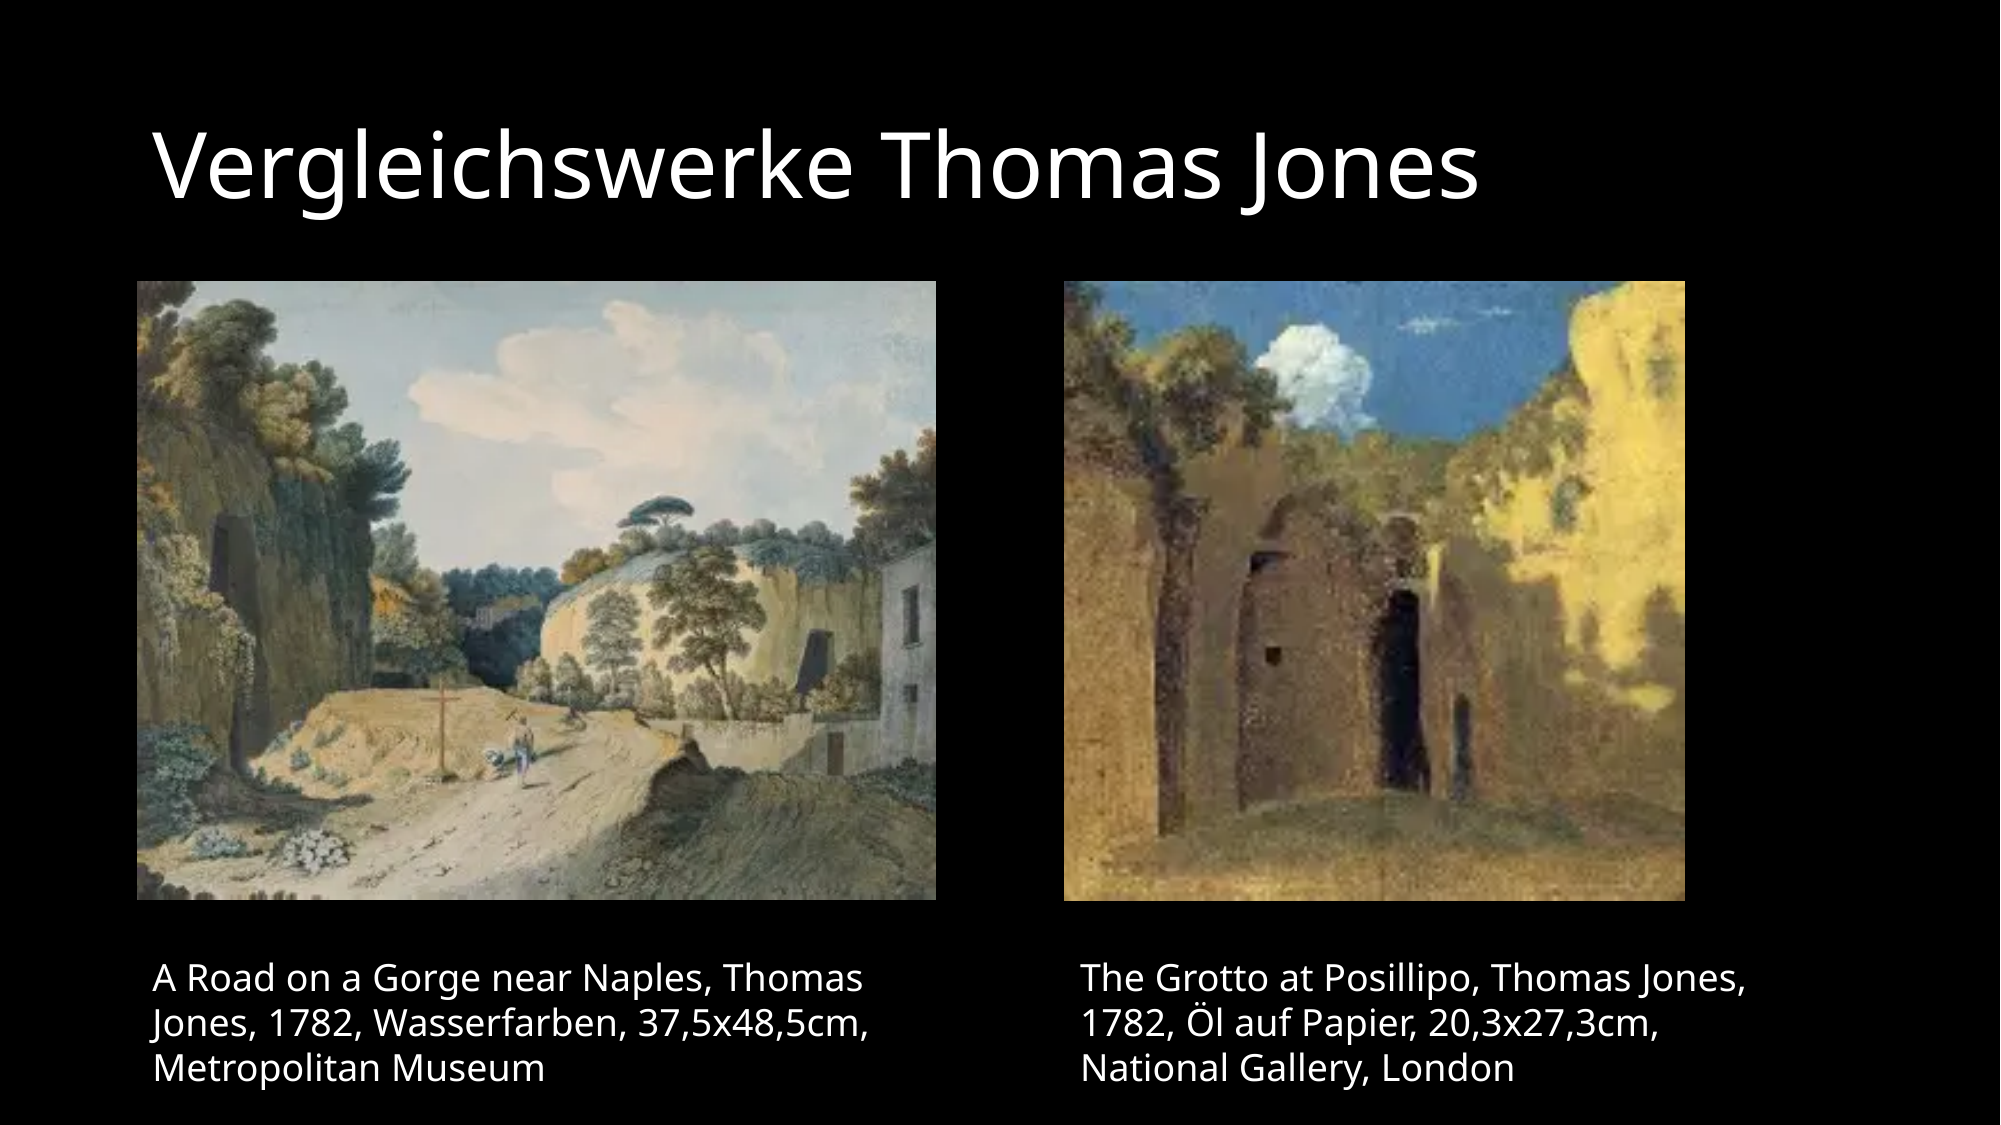

# Vergleichswerke Thomas Jones
A Road on a Gorge near Naples, Thomas Jones, 1782, Wasserfarben, 37,5x48,5cm, Metropolitan Museum
The Grotto at Posillipo, Thomas Jones, 1782, Öl auf Papier, 20,3x27,3cm, National Gallery, London